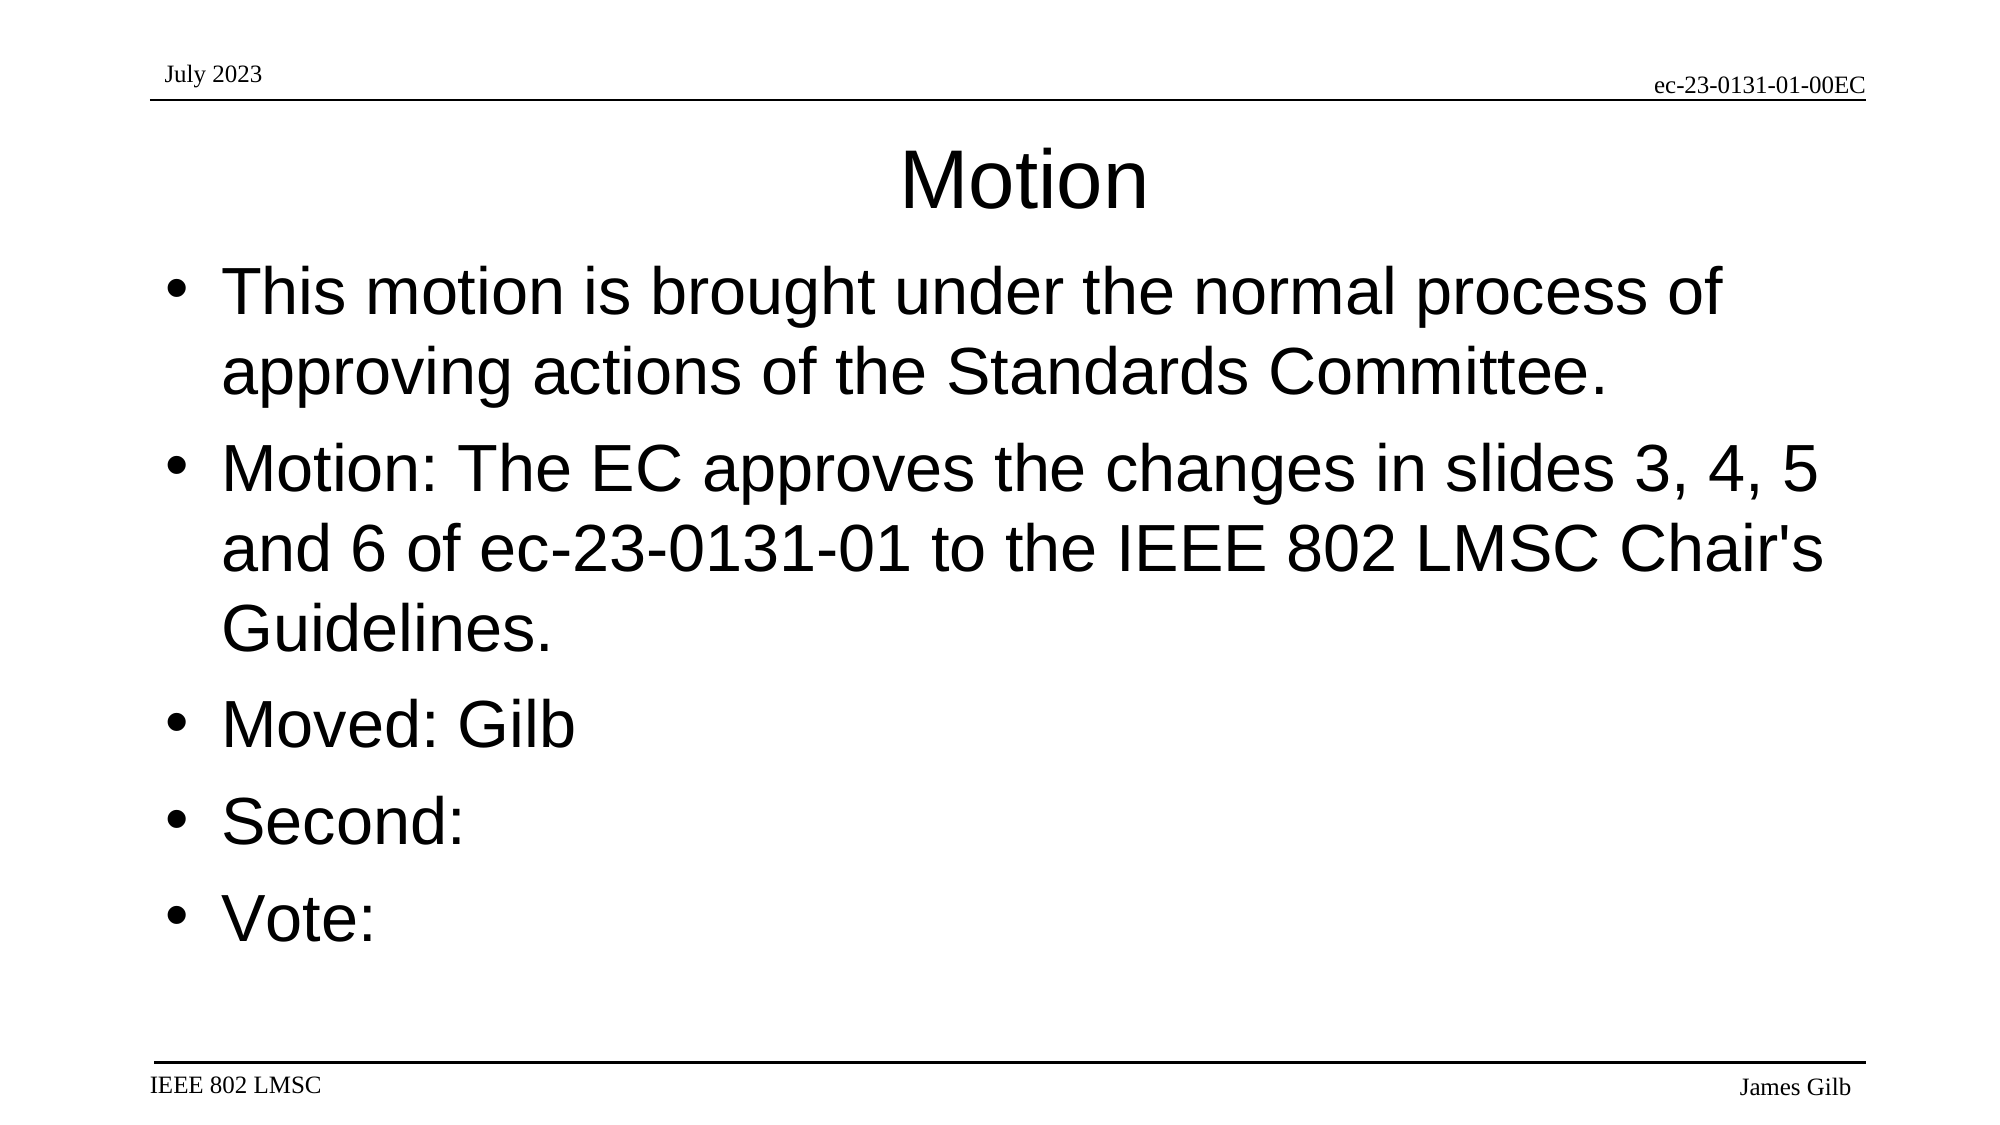

# Motion
This motion is brought under the normal process of approving actions of the Standards Committee.
Motion: The EC approves the changes in slides 3, 4, 5 and 6 of ec-23-0131-01 to the IEEE 802 LMSC Chair's Guidelines.
Moved: Gilb
Second:
Vote: